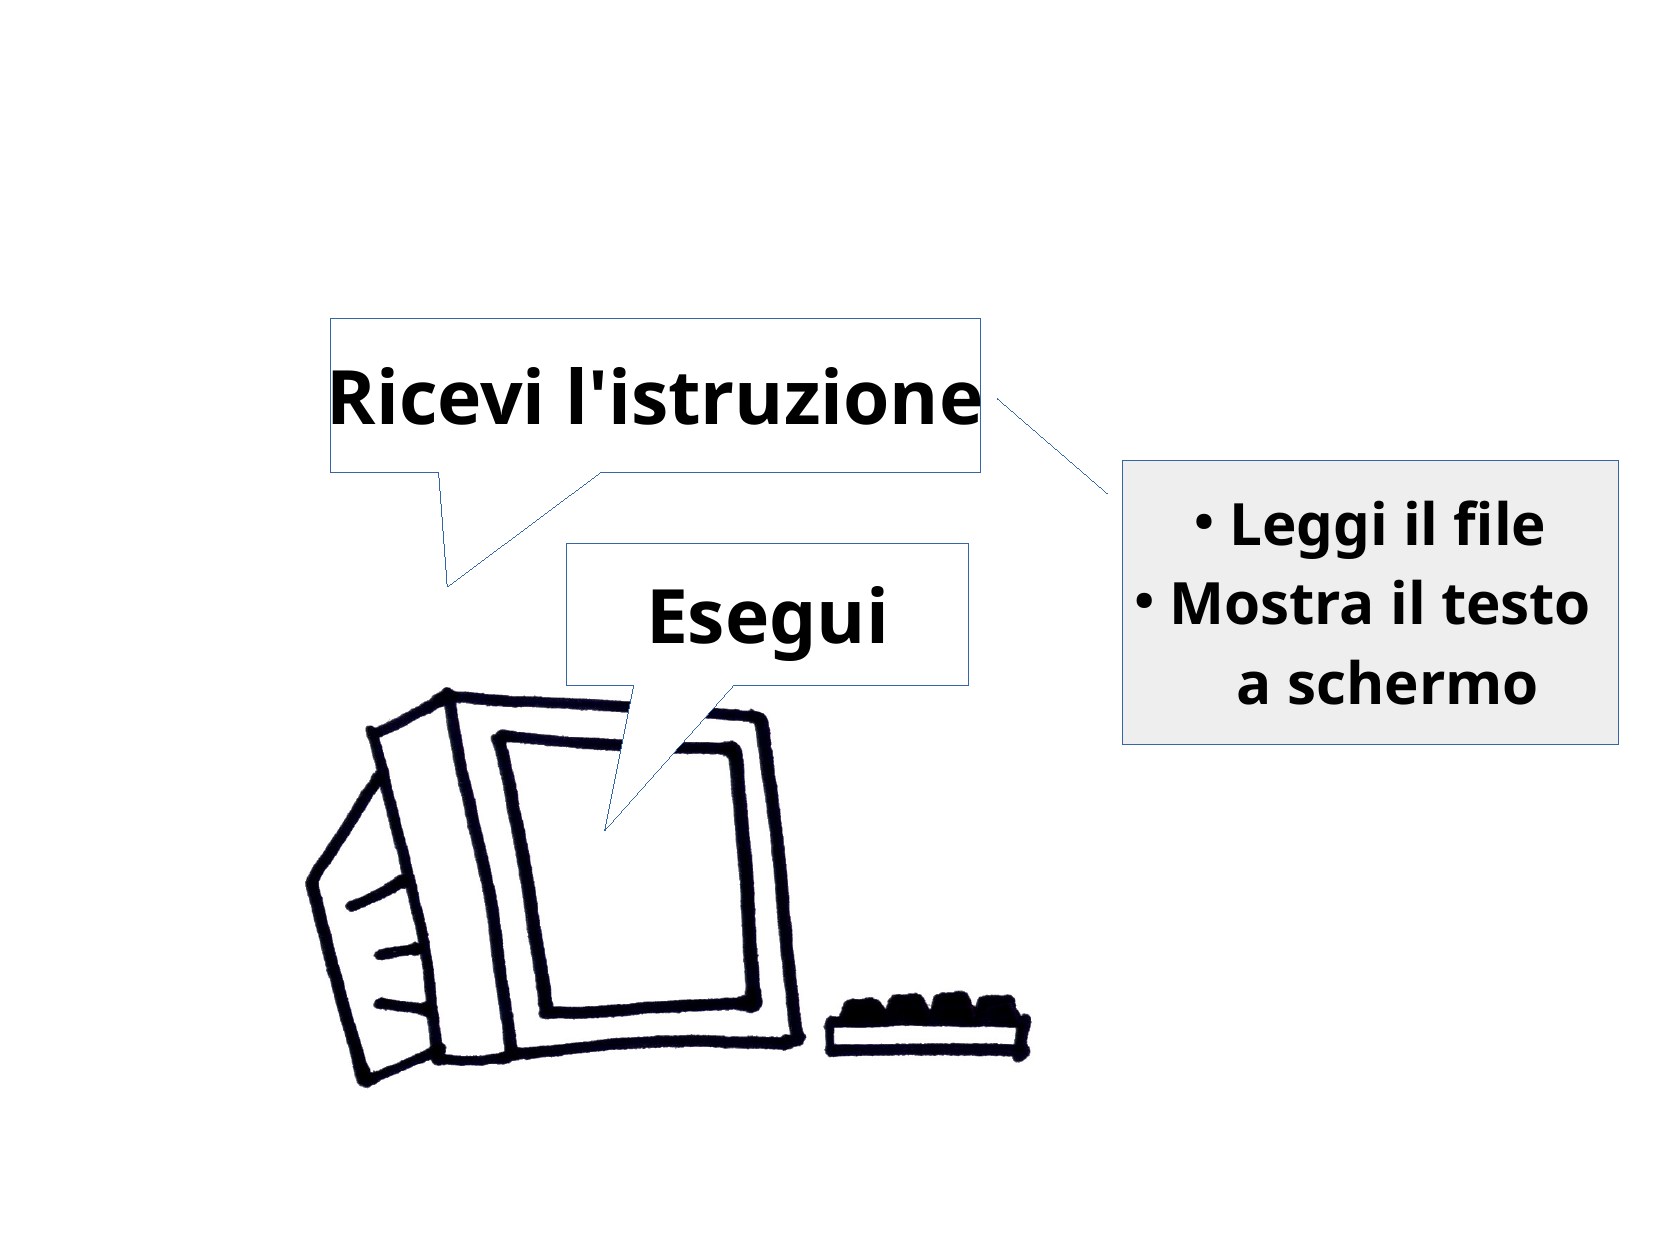

Ricevi l'istruzione
Leggi il file
Mostra il testo
a schermo
Esegui